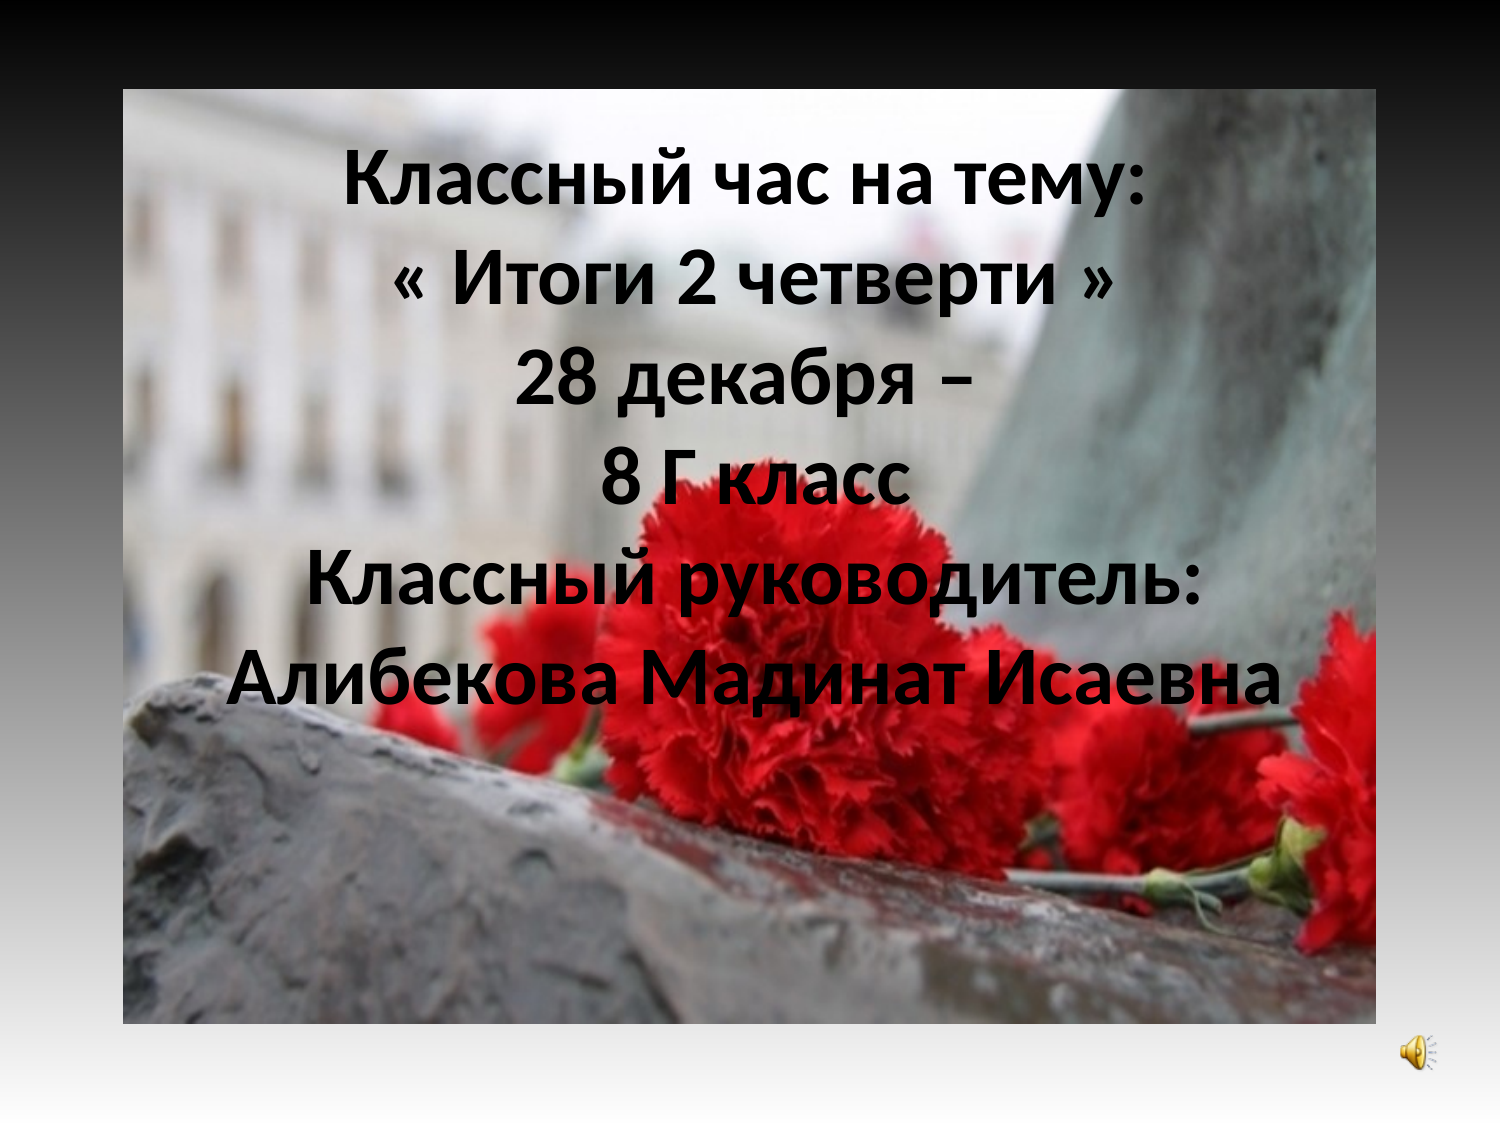

Классный час на тему:
« Итоги 2 четверти »
28 декабря –
8 Г класс
Классный руководитель: Алибекова Мадинат Исаевна